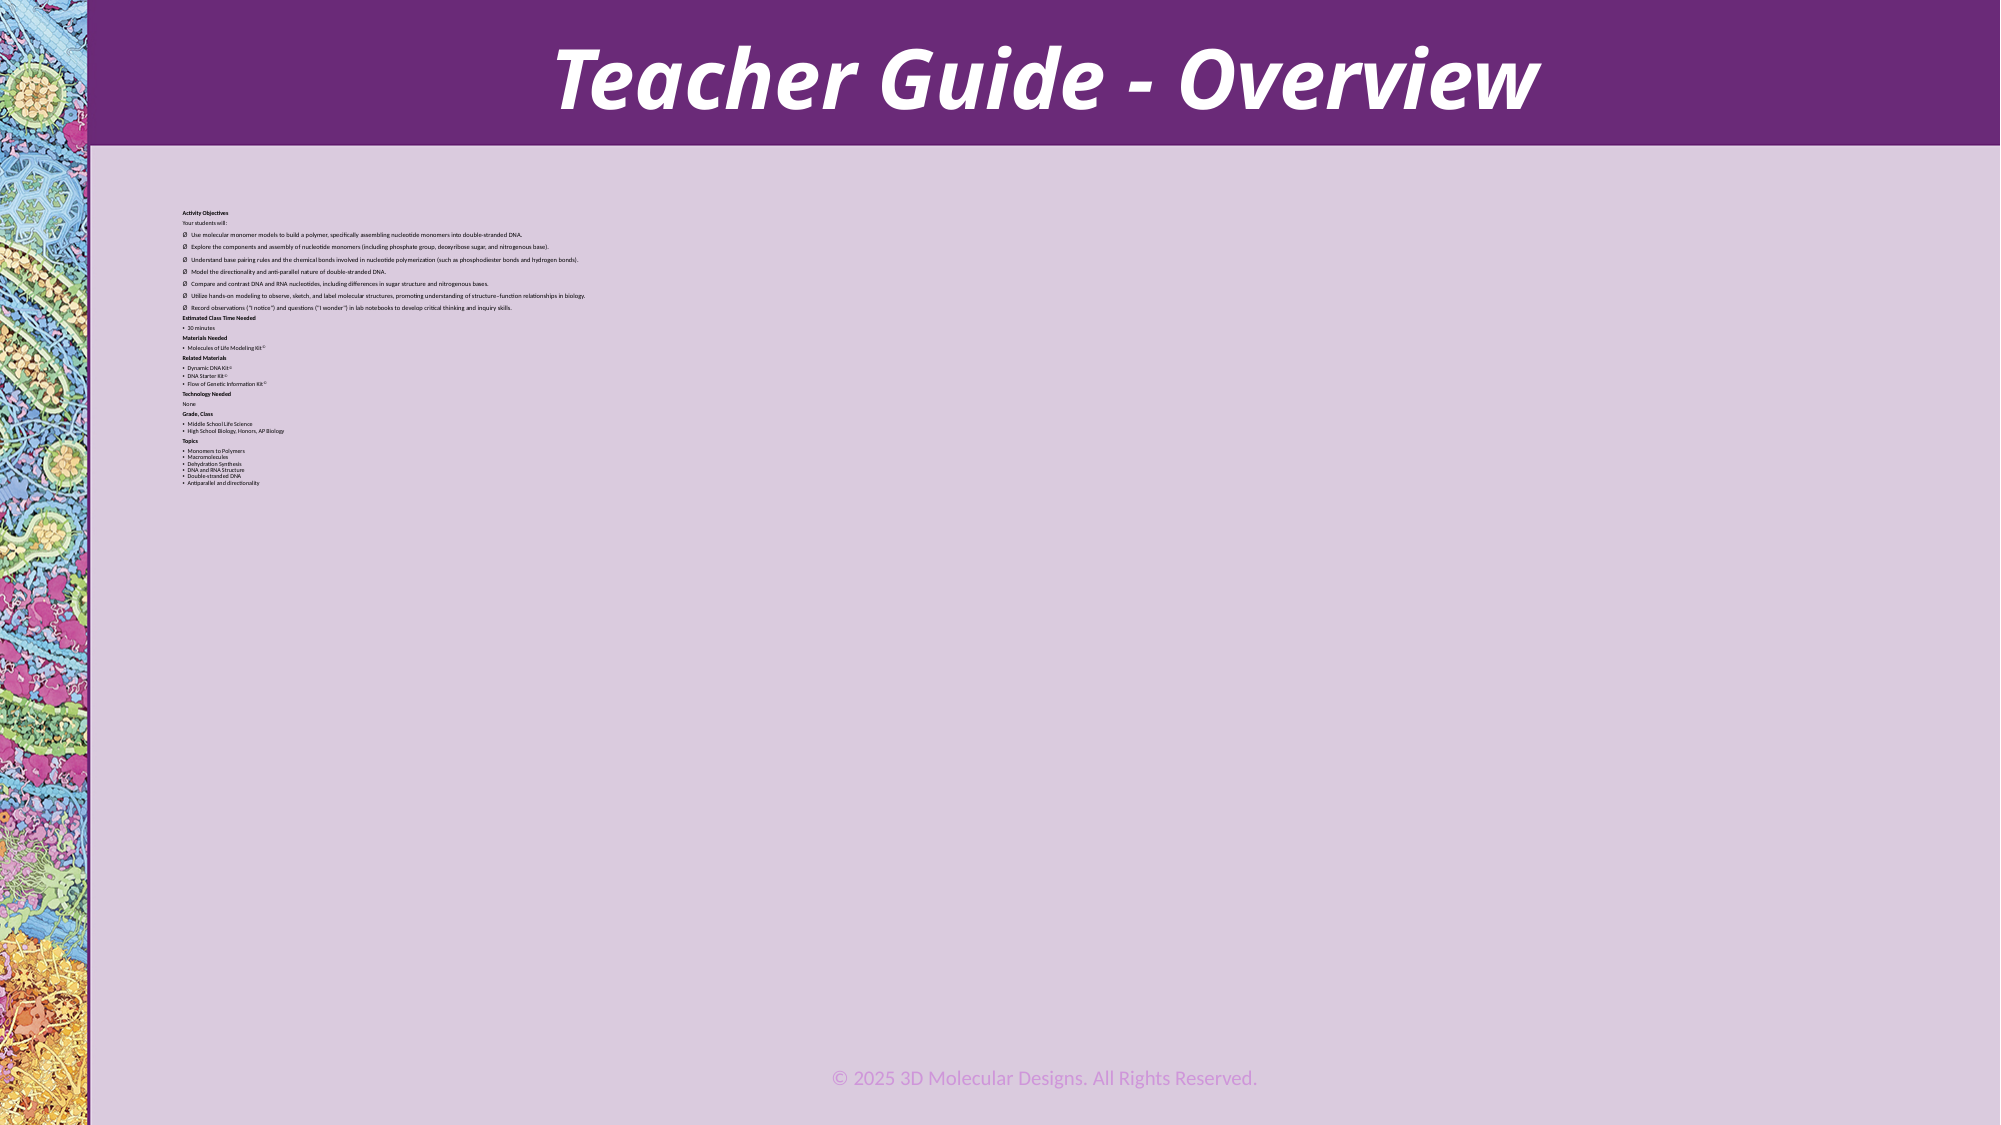

# Teacher Guide - Overview
Activity Objectives​​
Your students will:
Use molecular monomer models to build a polymer, specifically assembling nucleotide monomers into double-stranded DNA.
Explore the components and assembly of nucleotide monomers (including phosphate group, deoxyribose sugar, and nitrogenous base).
Understand base pairing rules and the chemical bonds involved in nucleotide polymerization (such as phosphodiester bonds and hydrogen bonds).
Model the directionality and anti-parallel nature of double-stranded DNA.
Compare and contrast DNA and RNA nucleotides, including differences in sugar structure and nitrogenous bases.
Utilize hands-on modeling to observe, sketch, and label molecular structures, promoting understanding of structure–function relationships in biology.
Record observations ("I notice") and questions ("I wonder") in lab notebooks to develop critical thinking and inquiry skills.
Estimated Class Time Needed
30 minutes
Materials Needed
Molecules of Life Modeling Kit©
Related Materials
Dynamic DNA Kit©
DNA Starter Kit©
Flow of Genetic Information Kit©
Technology Needed
None
Grade, Class
Middle School Life Science
High School Biology, Honors, AP Biology
Topics
Monomers to Polymers
Macromolecules
Dehydration Synthesis
DNA and RNA Structure
Double-stranded DNA
Antiparallel and directionality